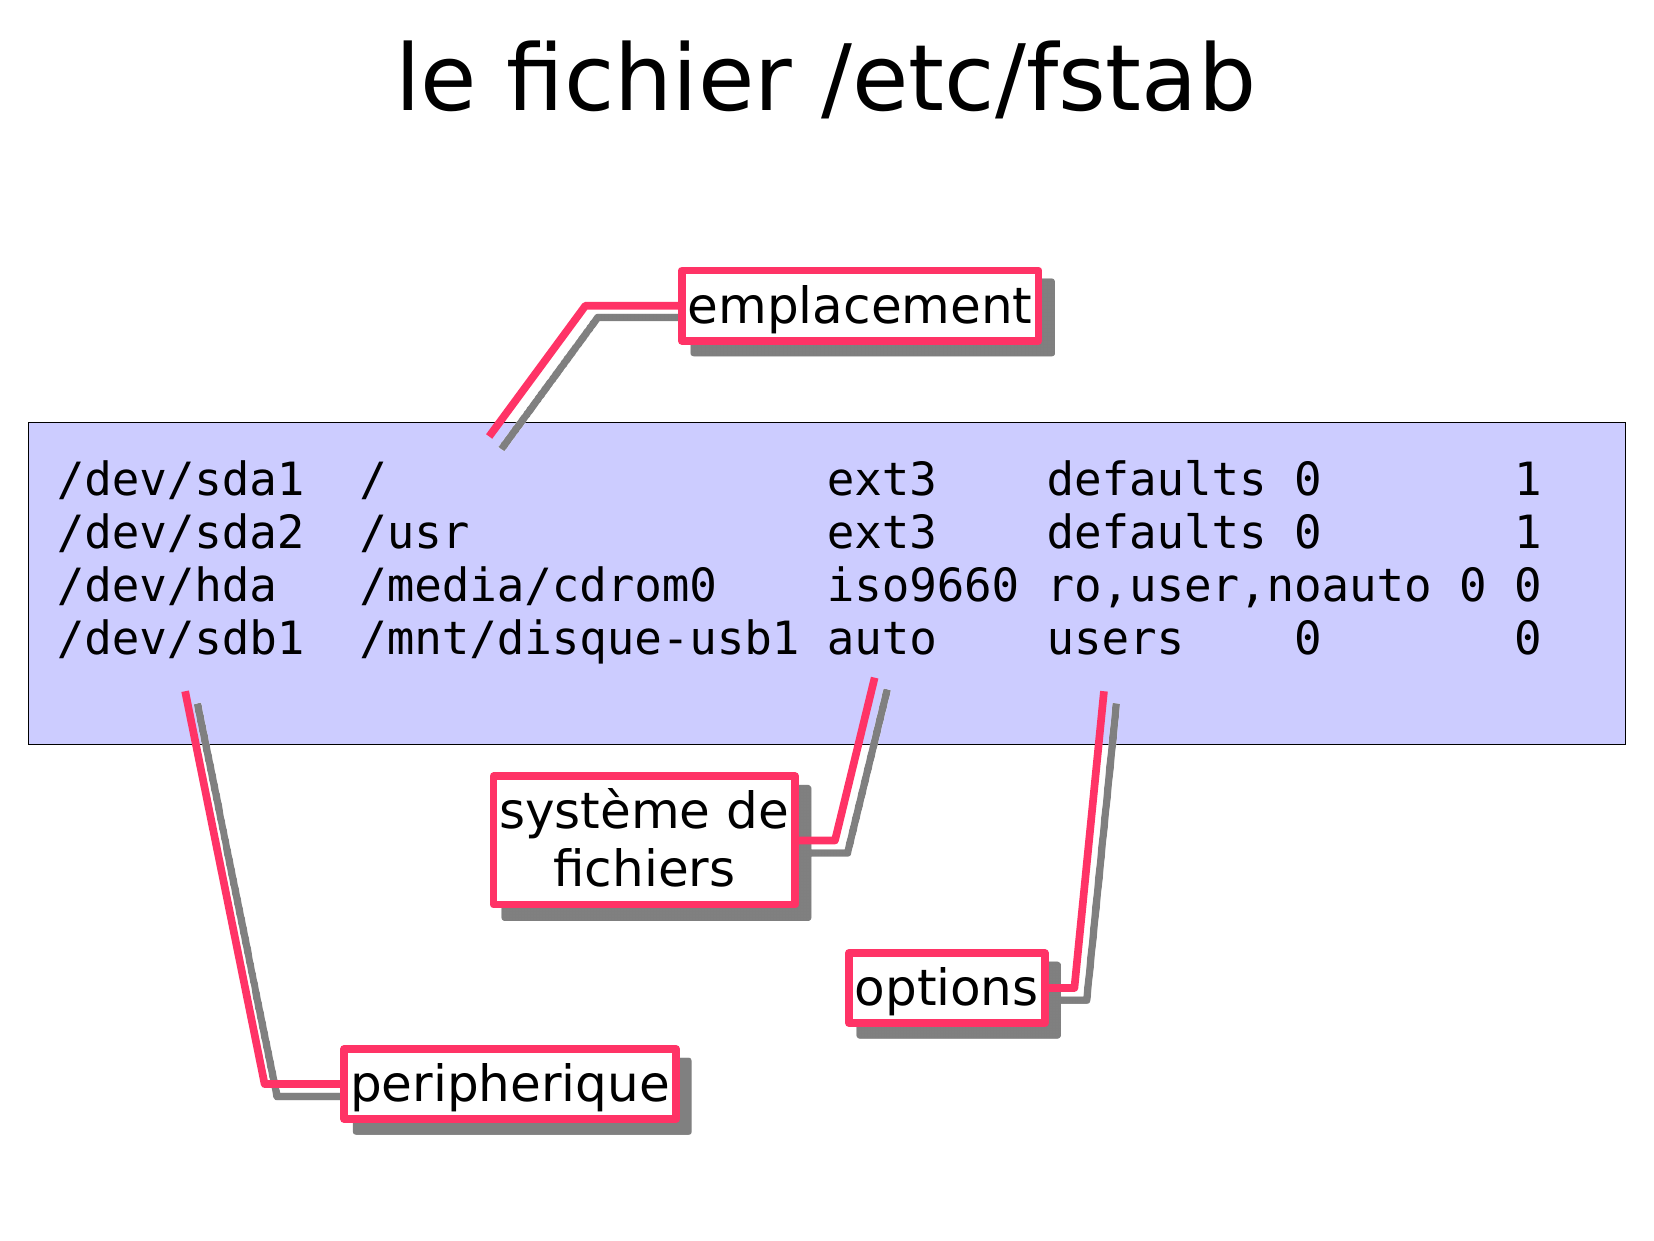

# le fichier /etc/fstab
/dev/sda1 / ext3 defaults 0 1
/dev/sda2 /usr ext3 defaults 0 1
/dev/hda /media/cdrom0 iso9660 ro,user,noauto 0 0
/dev/sdb1 /mnt/disque-usb1 auto users 0 0